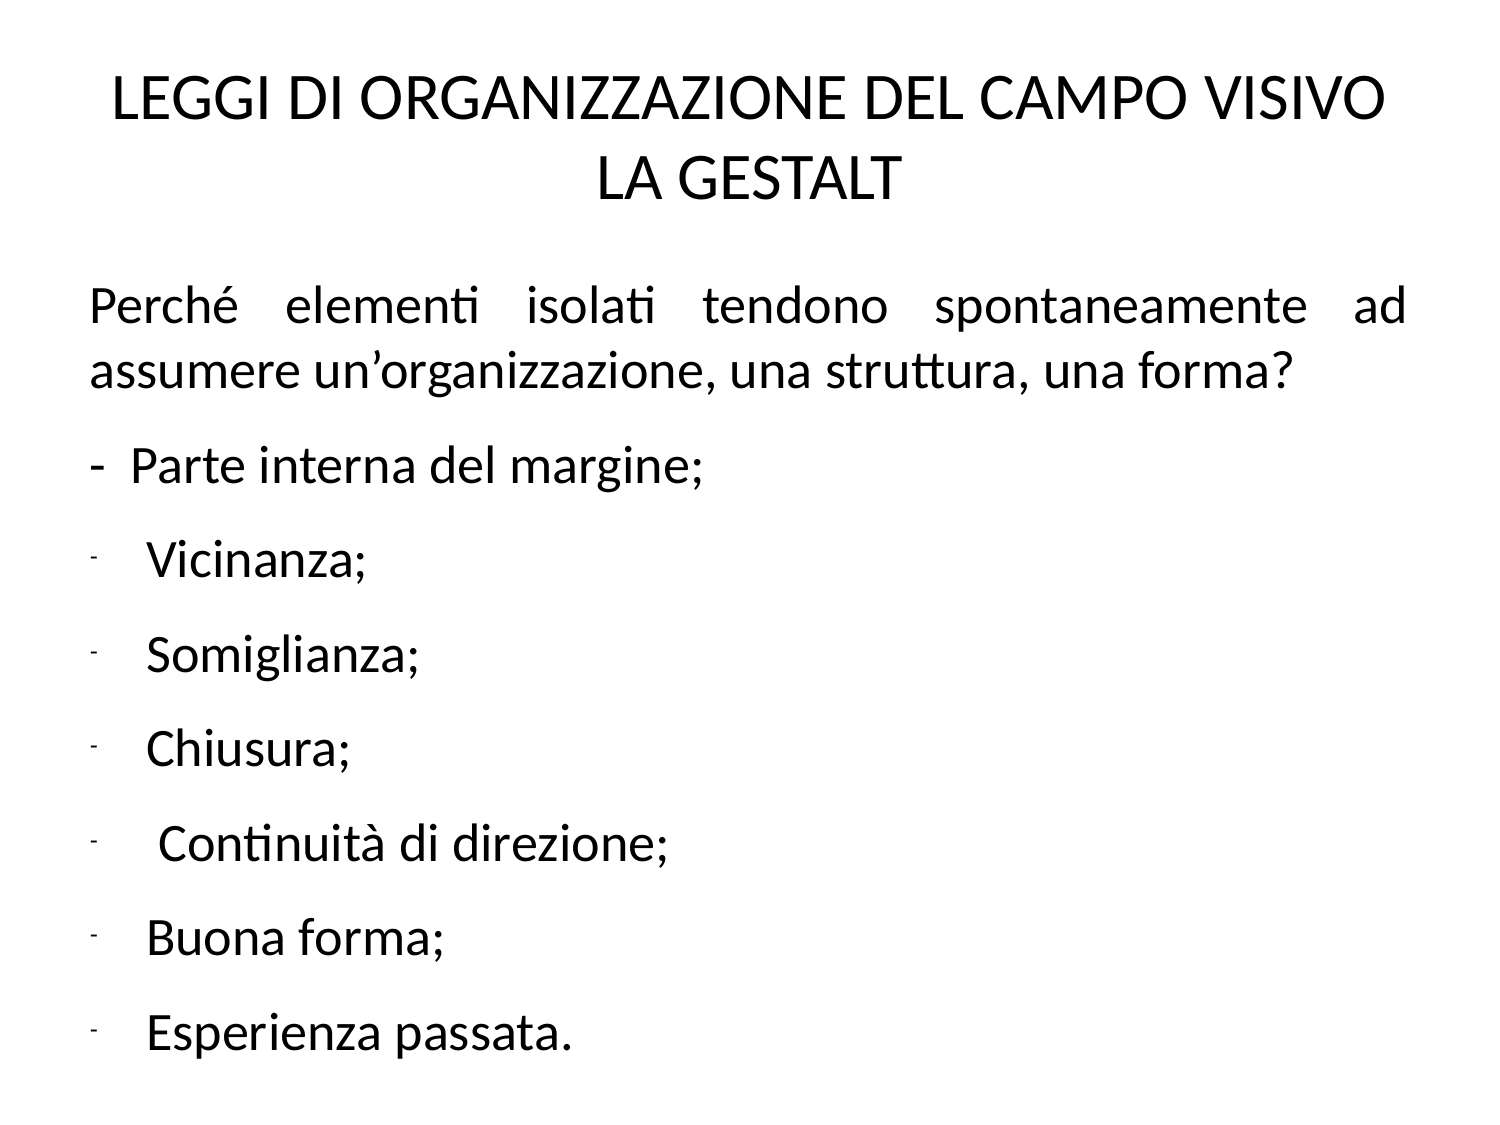

# LEGGI DI ORGANIZZAZIONE DEL CAMPO VISIVO LA GESTALT
Perché elementi isolati tendono spontaneamente ad assumere un’organizzazione, una struttura, una forma?
- Parte interna del margine;
Vicinanza;
Somiglianza;
Chiusura;
 Continuità di direzione;
Buona forma;
Esperienza passata.